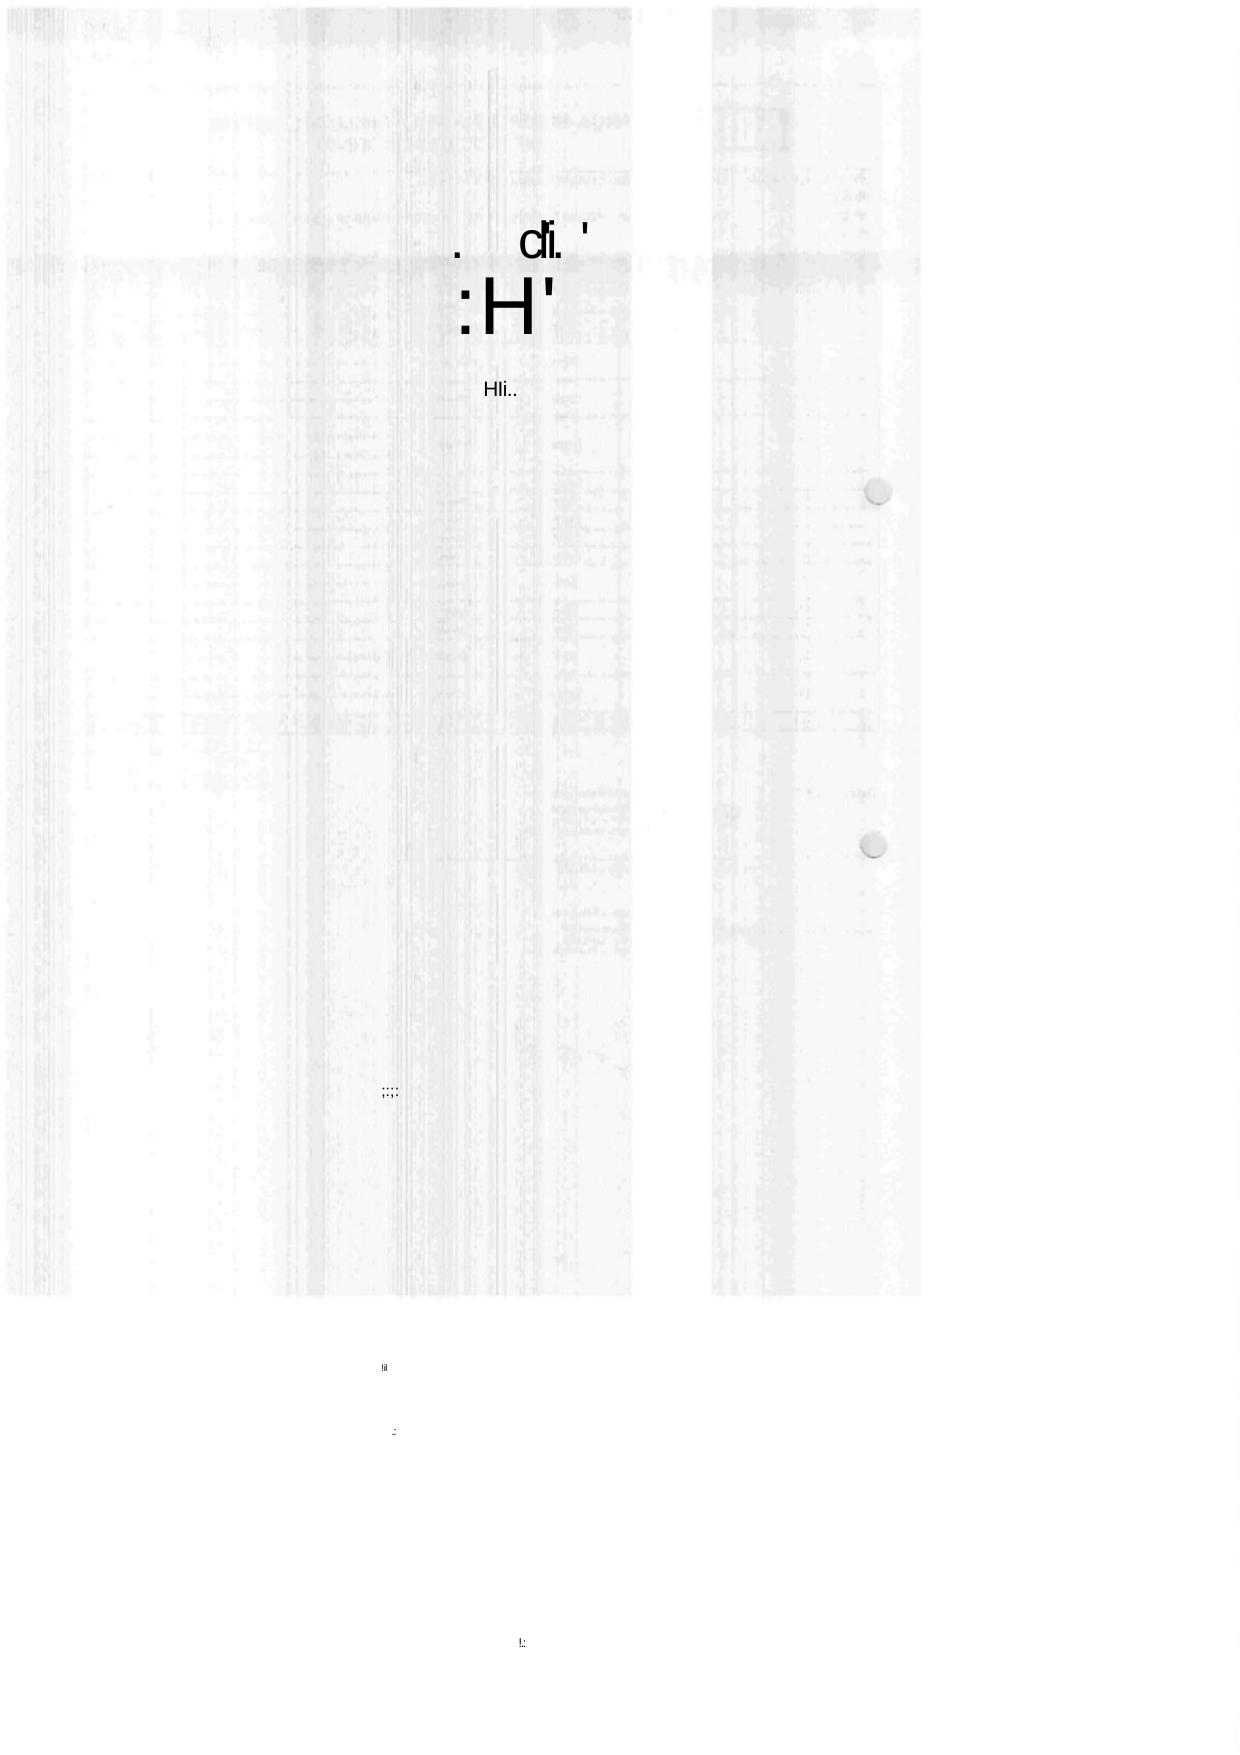

.
. cl'i. '
:H'
HIi..
;:;:
:
!il
.:
!.: